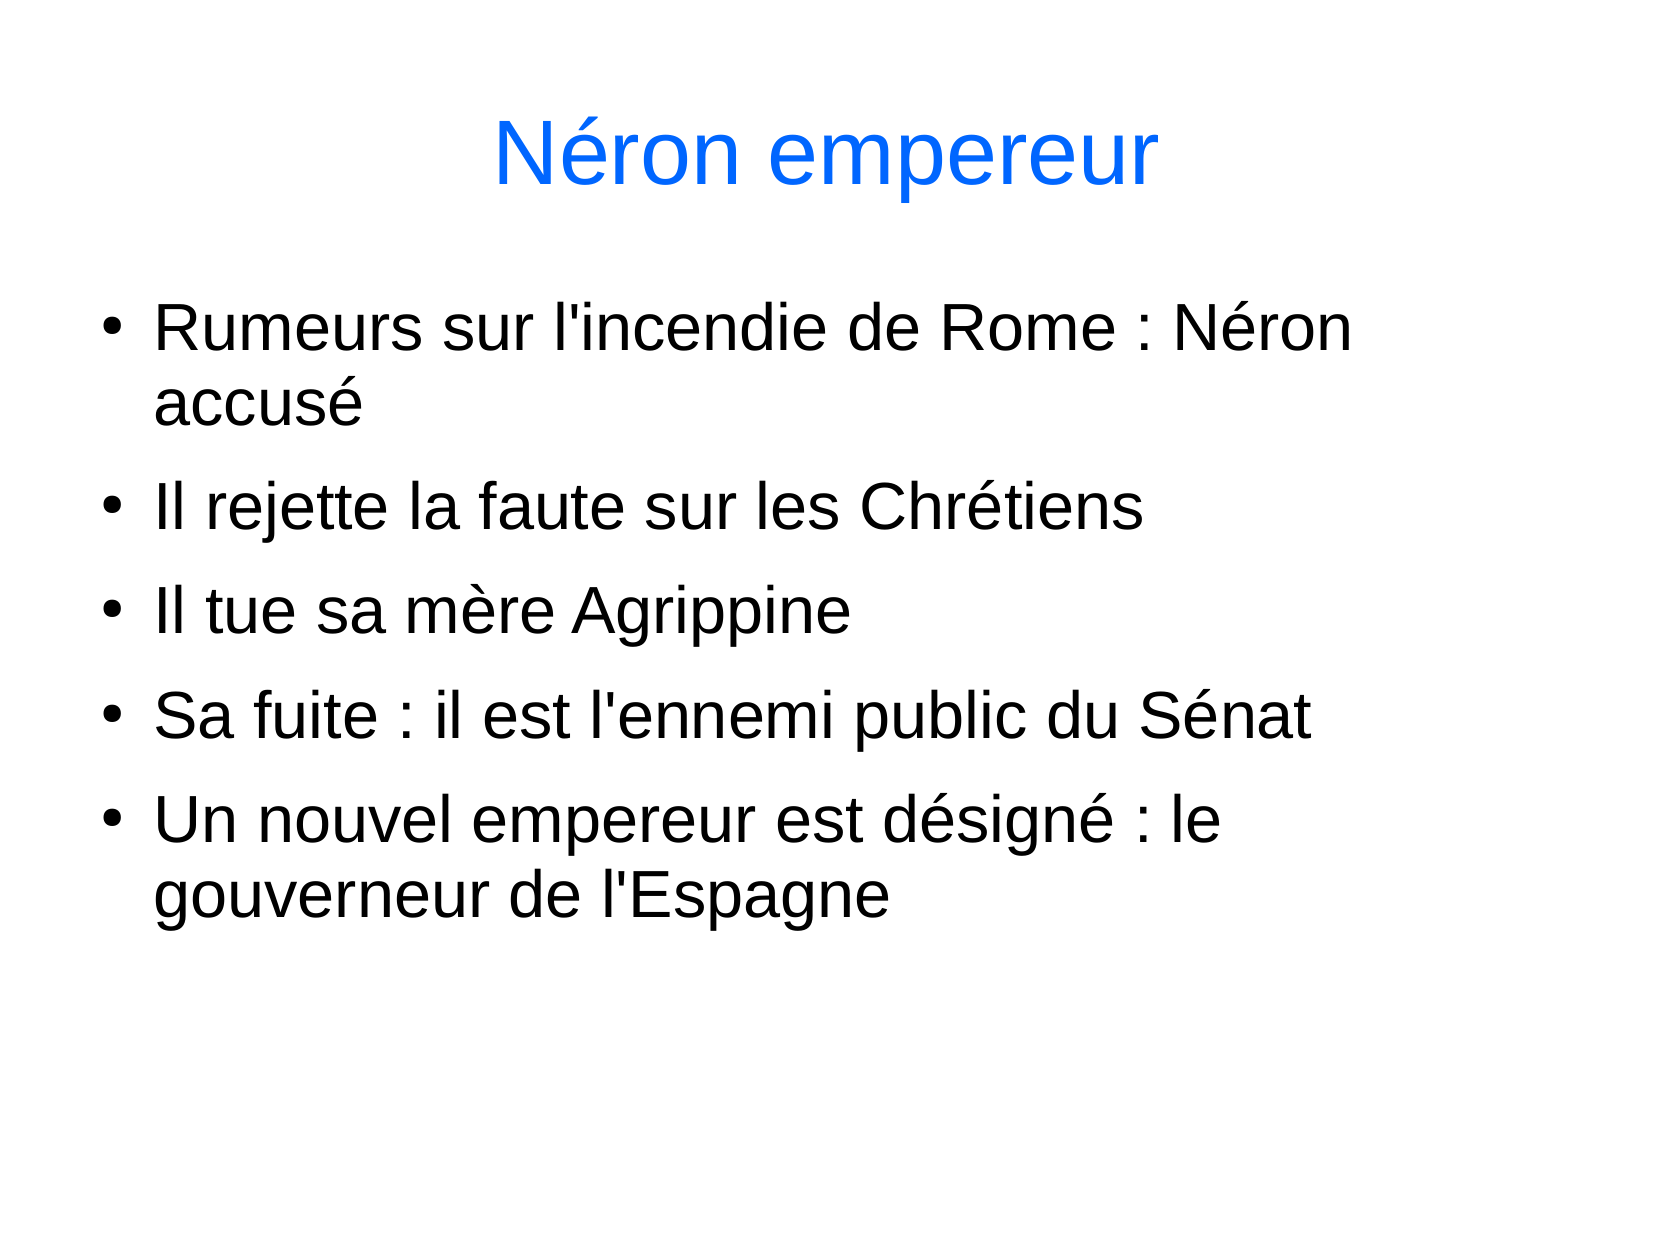

# Néron empereur
Rumeurs sur l'incendie de Rome : Néron accusé
Il rejette la faute sur les Chrétiens
Il tue sa mère Agrippine
Sa fuite : il est l'ennemi public du Sénat
Un nouvel empereur est désigné : le gouverneur de l'Espagne